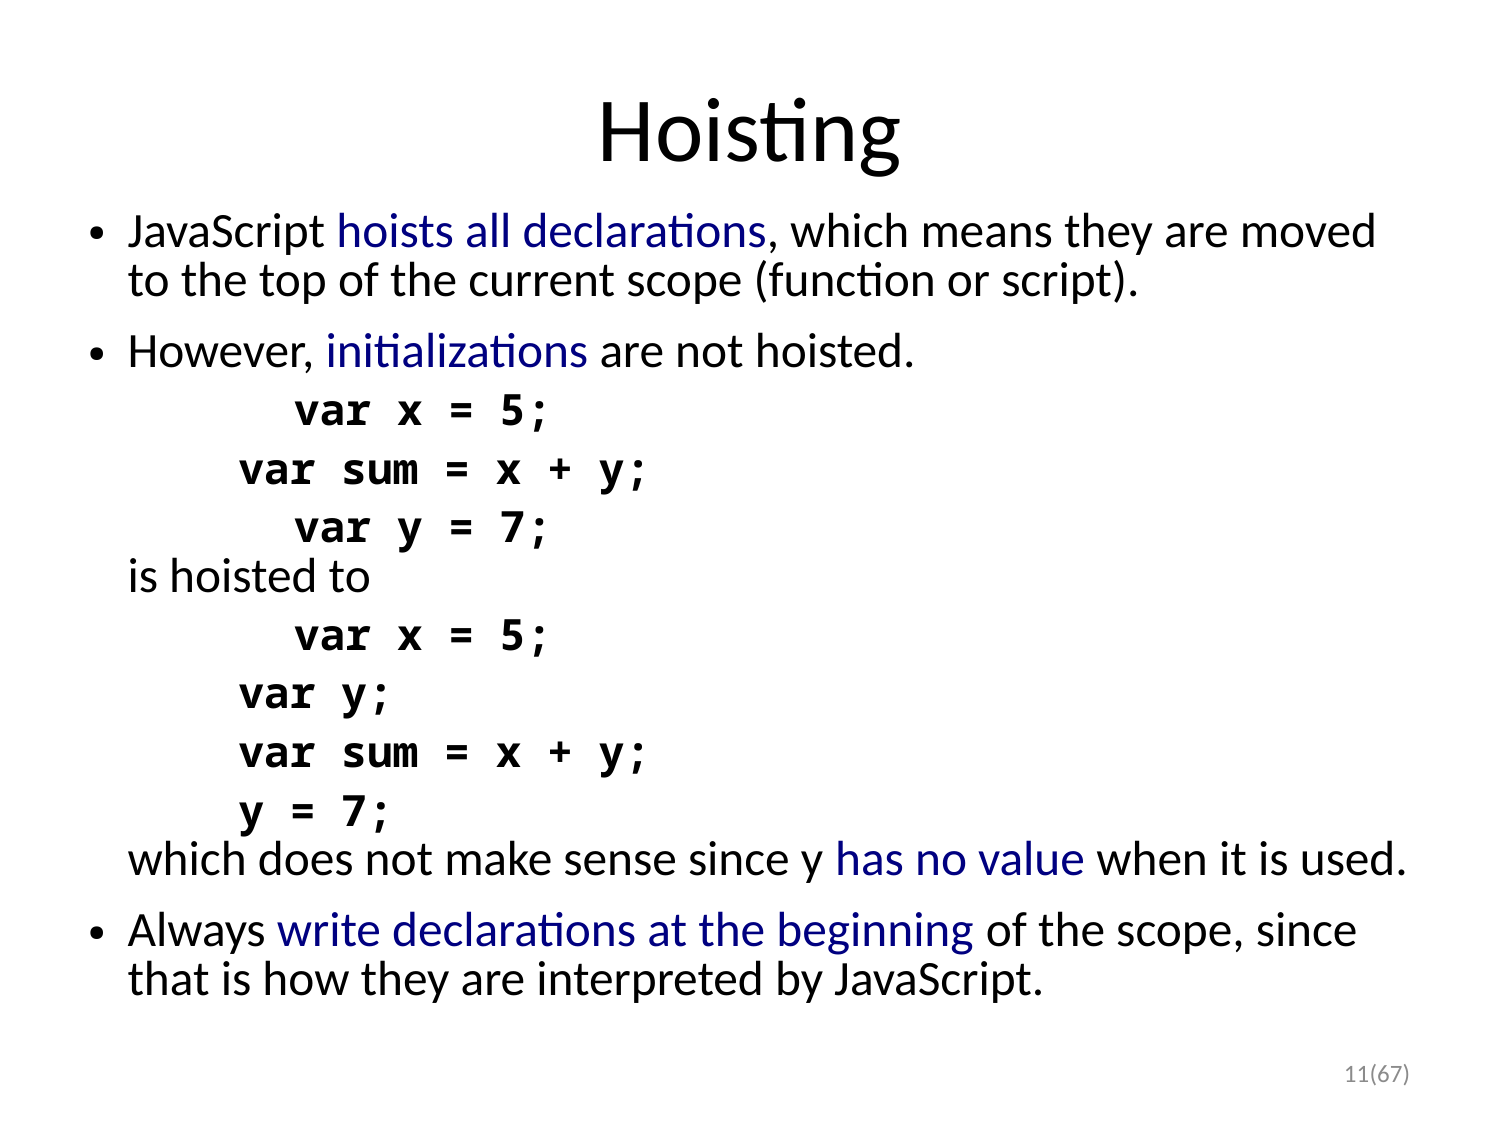

# Hoisting
JavaScript hoists all declarations, which means they are moved to the top of the current scope (function or script).
However, initializations are not hoisted.
		 	var x = 5;
	 	var sum = x + y;
	 		 	var y = 7;
is hoisted to
	 		 	var x = 5;
	 	var y;
	 	var sum = x + y;
	 	y = 7;
which does not make sense since y has no value when it is used.
Always write declarations at the beginning of the scope, since that is how they are interpreted by JavaScript.
11